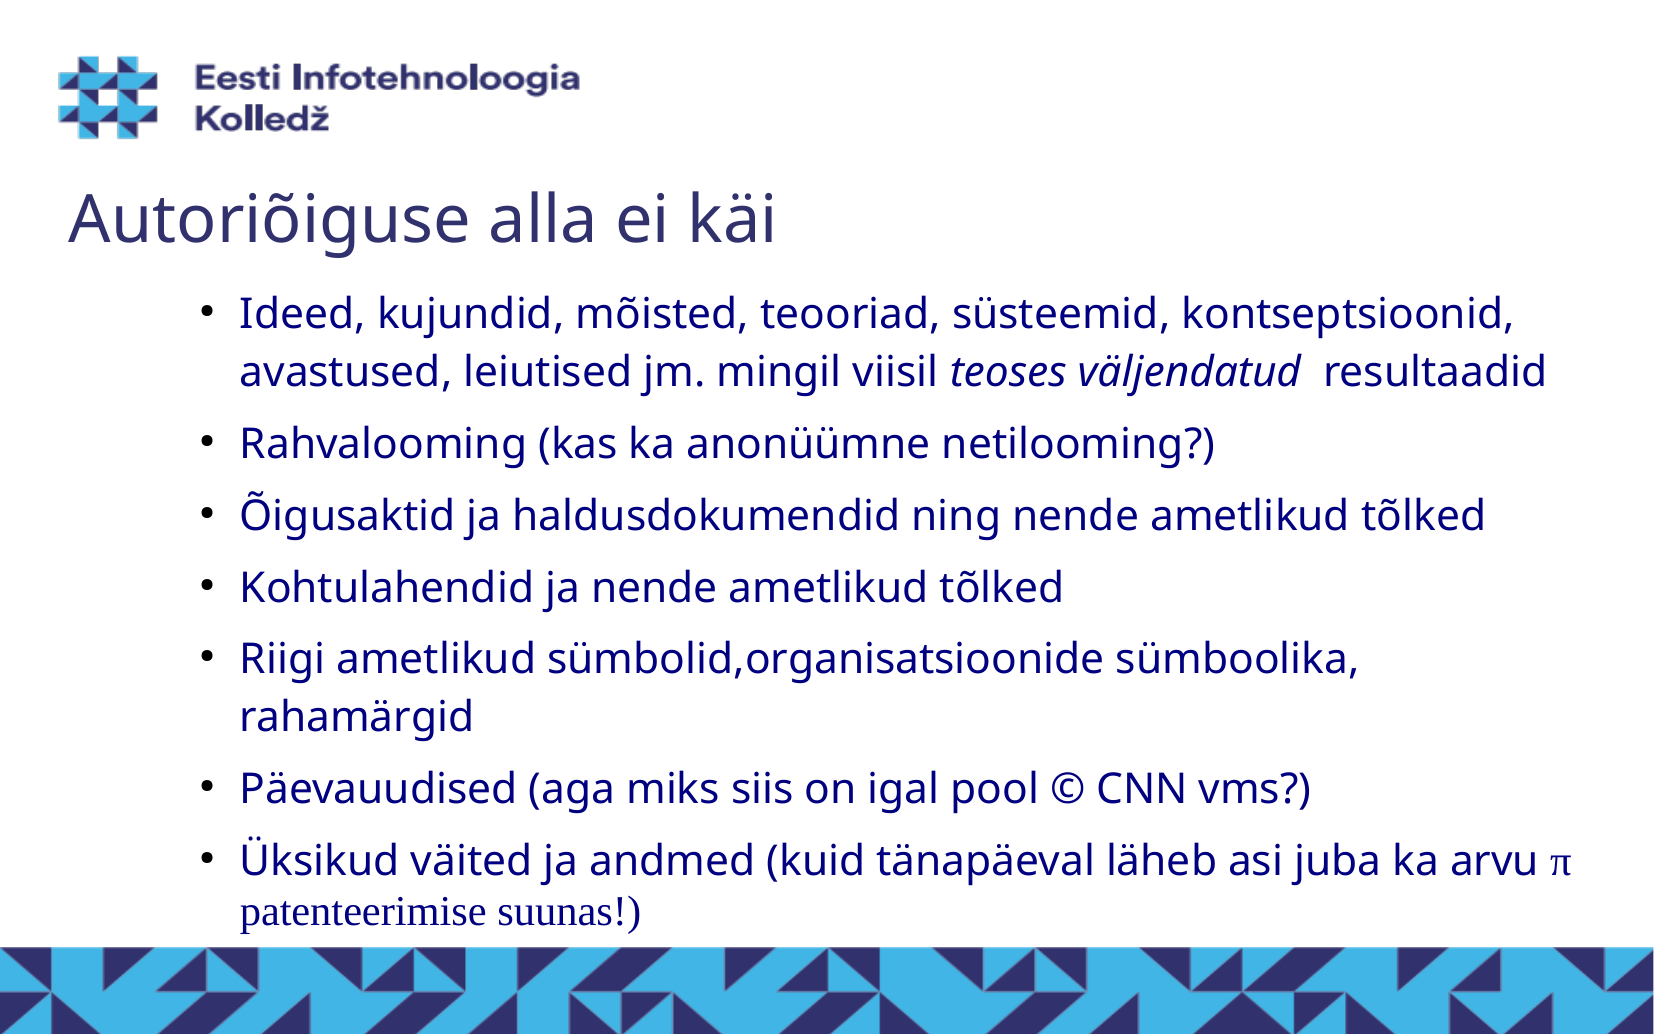

# Autoriõiguse alla ei käi
Ideed, kujundid, mõisted, teooriad, süsteemid, kontseptsioonid, avastused, leiutised jm. mingil viisil teoses väljendatud resultaadid
Rahvalooming (kas ka anonüümne netilooming?)
Õigusaktid ja haldusdokumendid ning nende ametlikud tõlked
Kohtulahendid ja nende ametlikud tõlked
Riigi ametlikud sümbolid,organisatsioonide sümboolika, rahamärgid
Päevauudised (aga miks siis on igal pool © CNN vms?)
Üksikud väited ja andmed (kuid tänapäeval läheb asi juba ka arvu π patenteerimise suunas!)